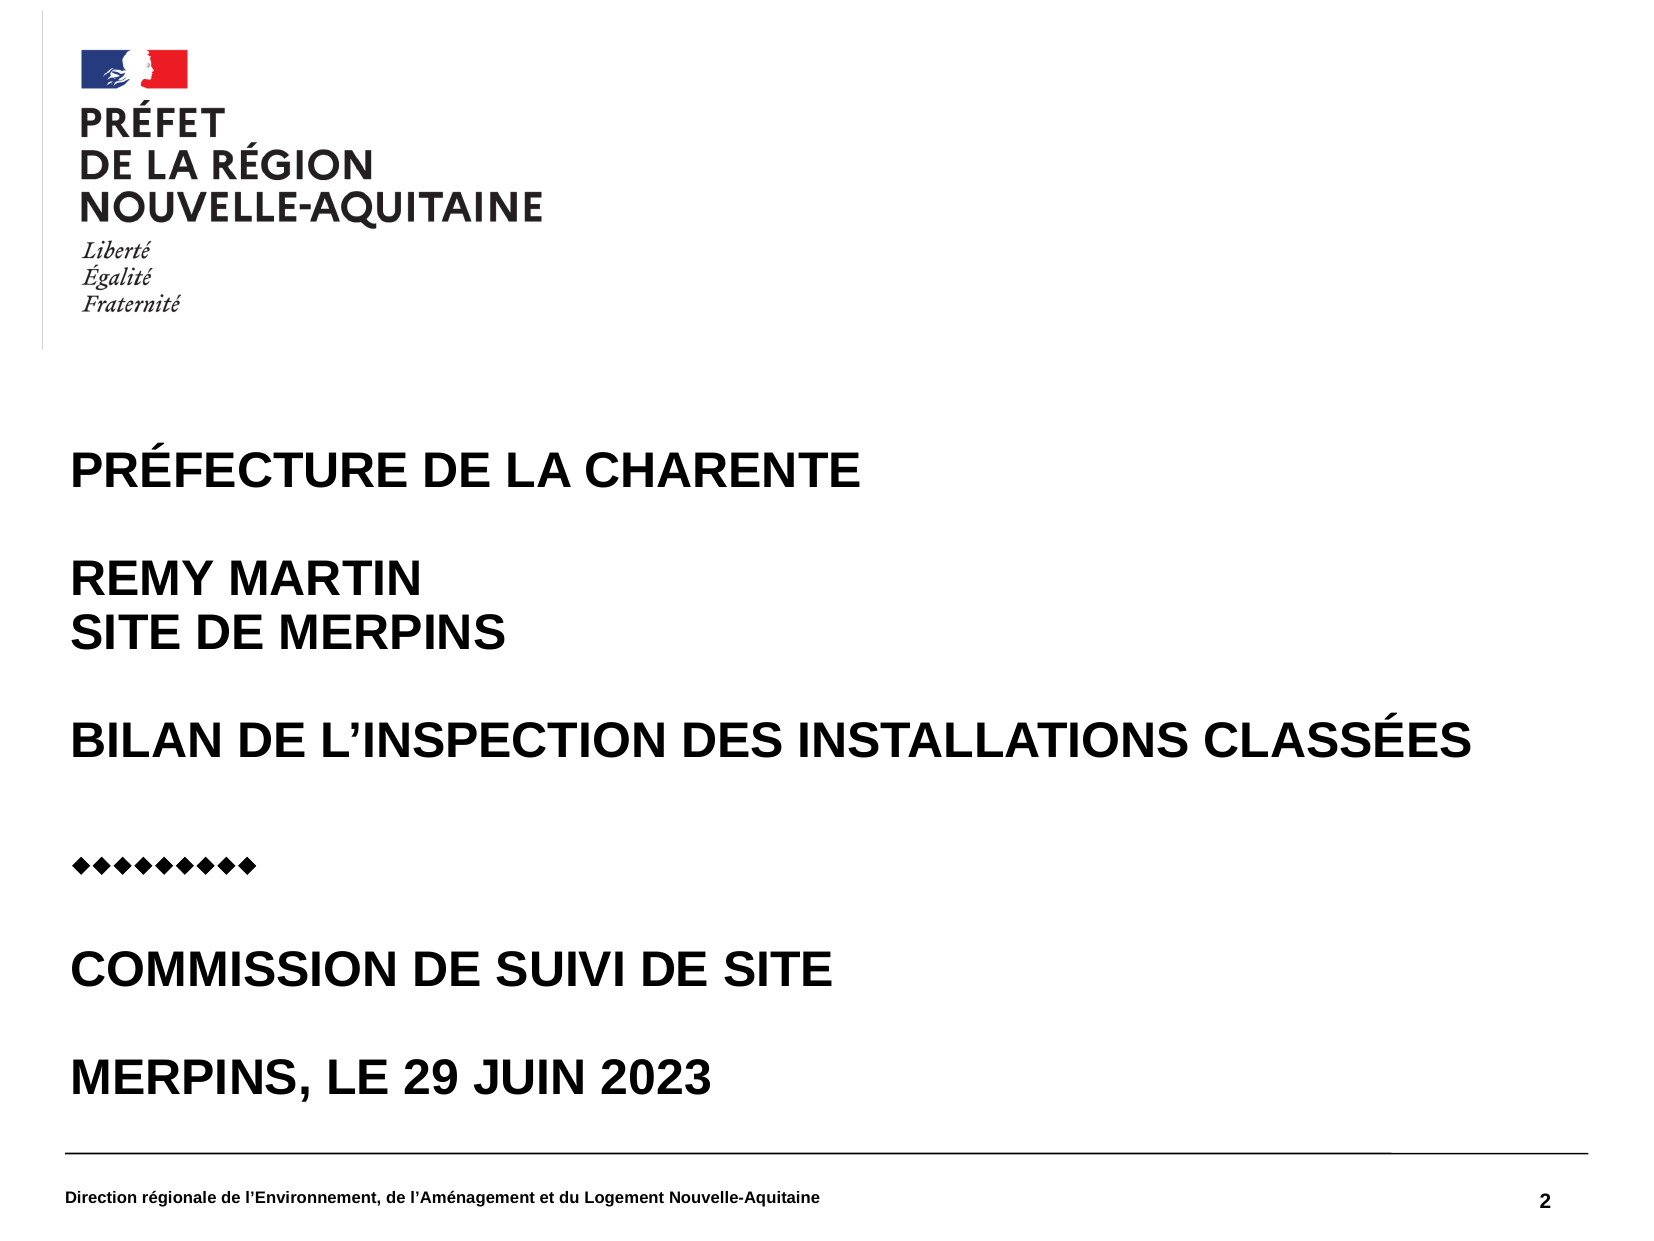

# Préfecture de la Charente
REMY MARTIN
site de MERPINS
Bilan de l’inspection des installations classées
Commission de suivi de site
MERPINS, le 29 juin 2023
Direction régionale de l’Environnement, de l’Aménagement et du Logement Nouvelle-Aquitaine